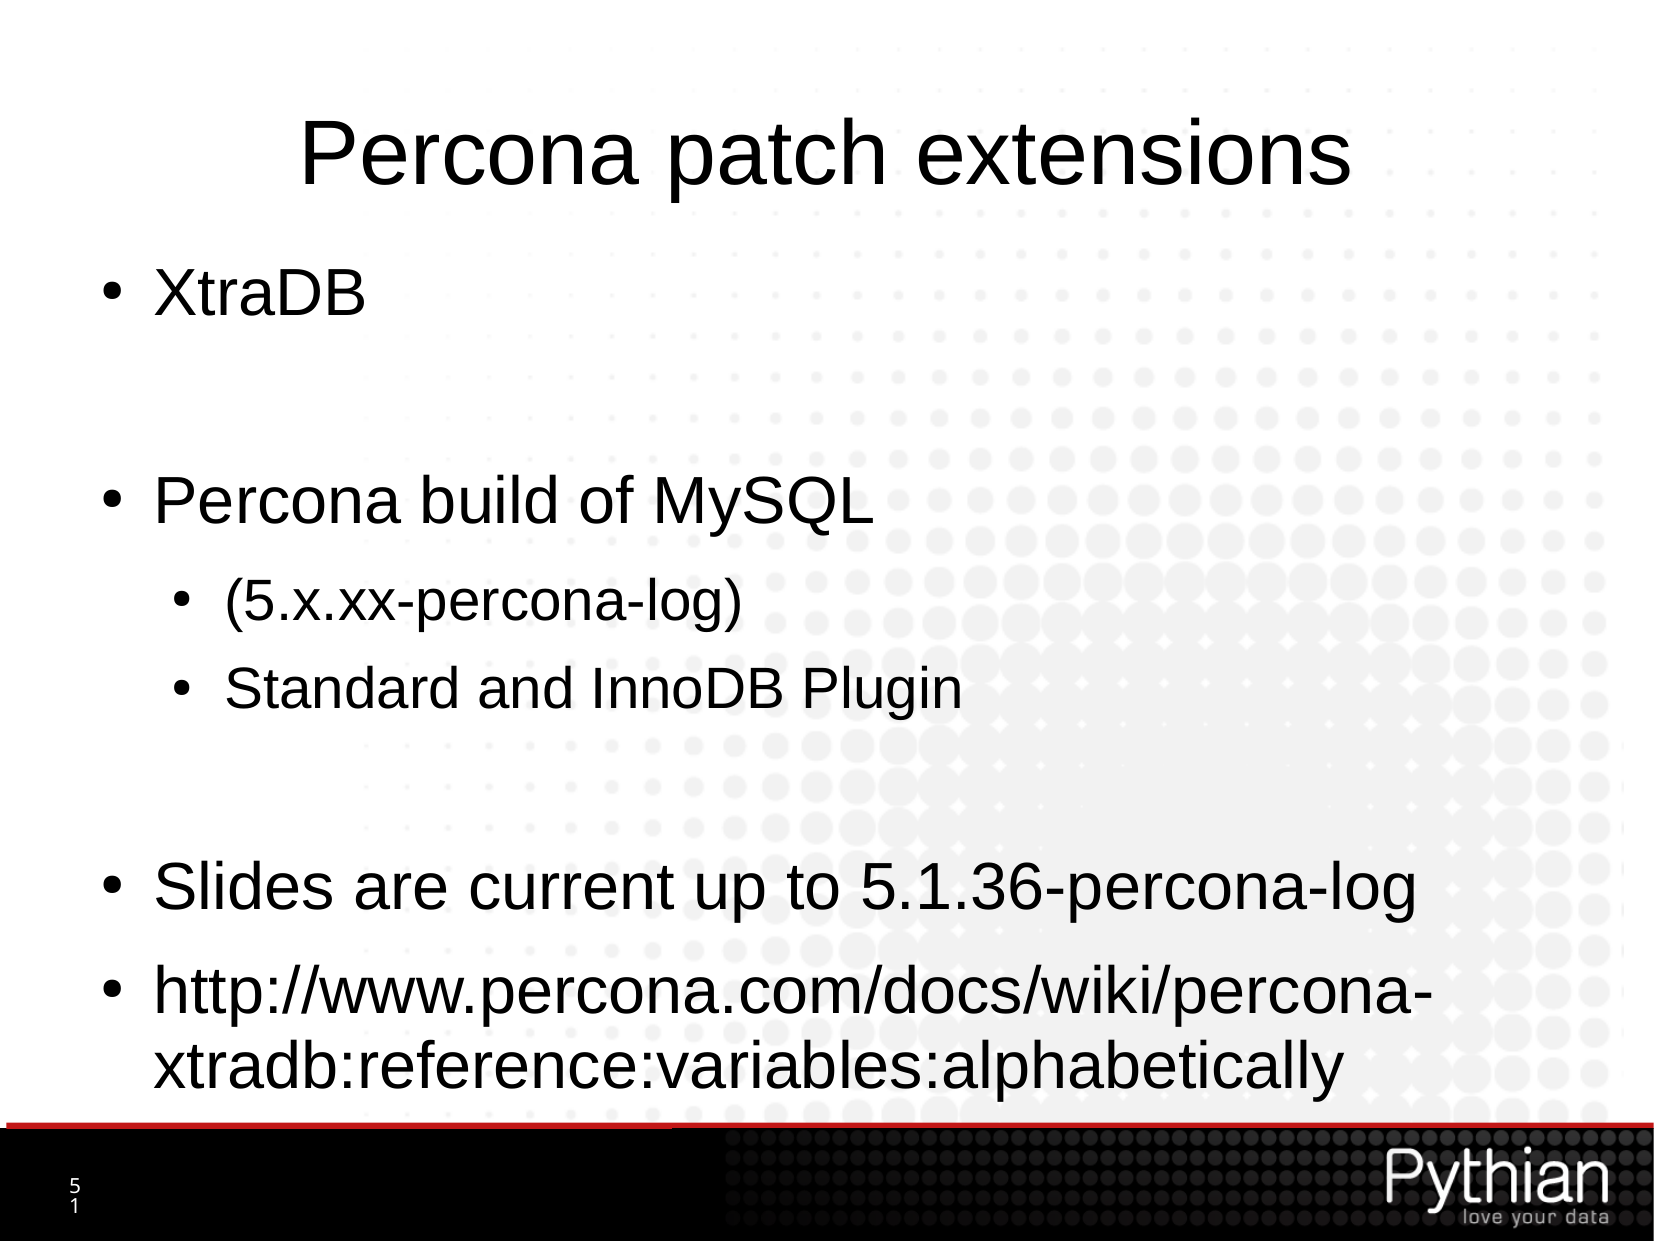

# Percona patch extensions
XtraDB
Percona build of MySQL
(5.x.xx-percona-log)
Standard and InnoDB Plugin
Slides are current up to 5.1.36-percona-log
http://www.percona.com/docs/wiki/percona-xtradb:reference:variables:alphabetically